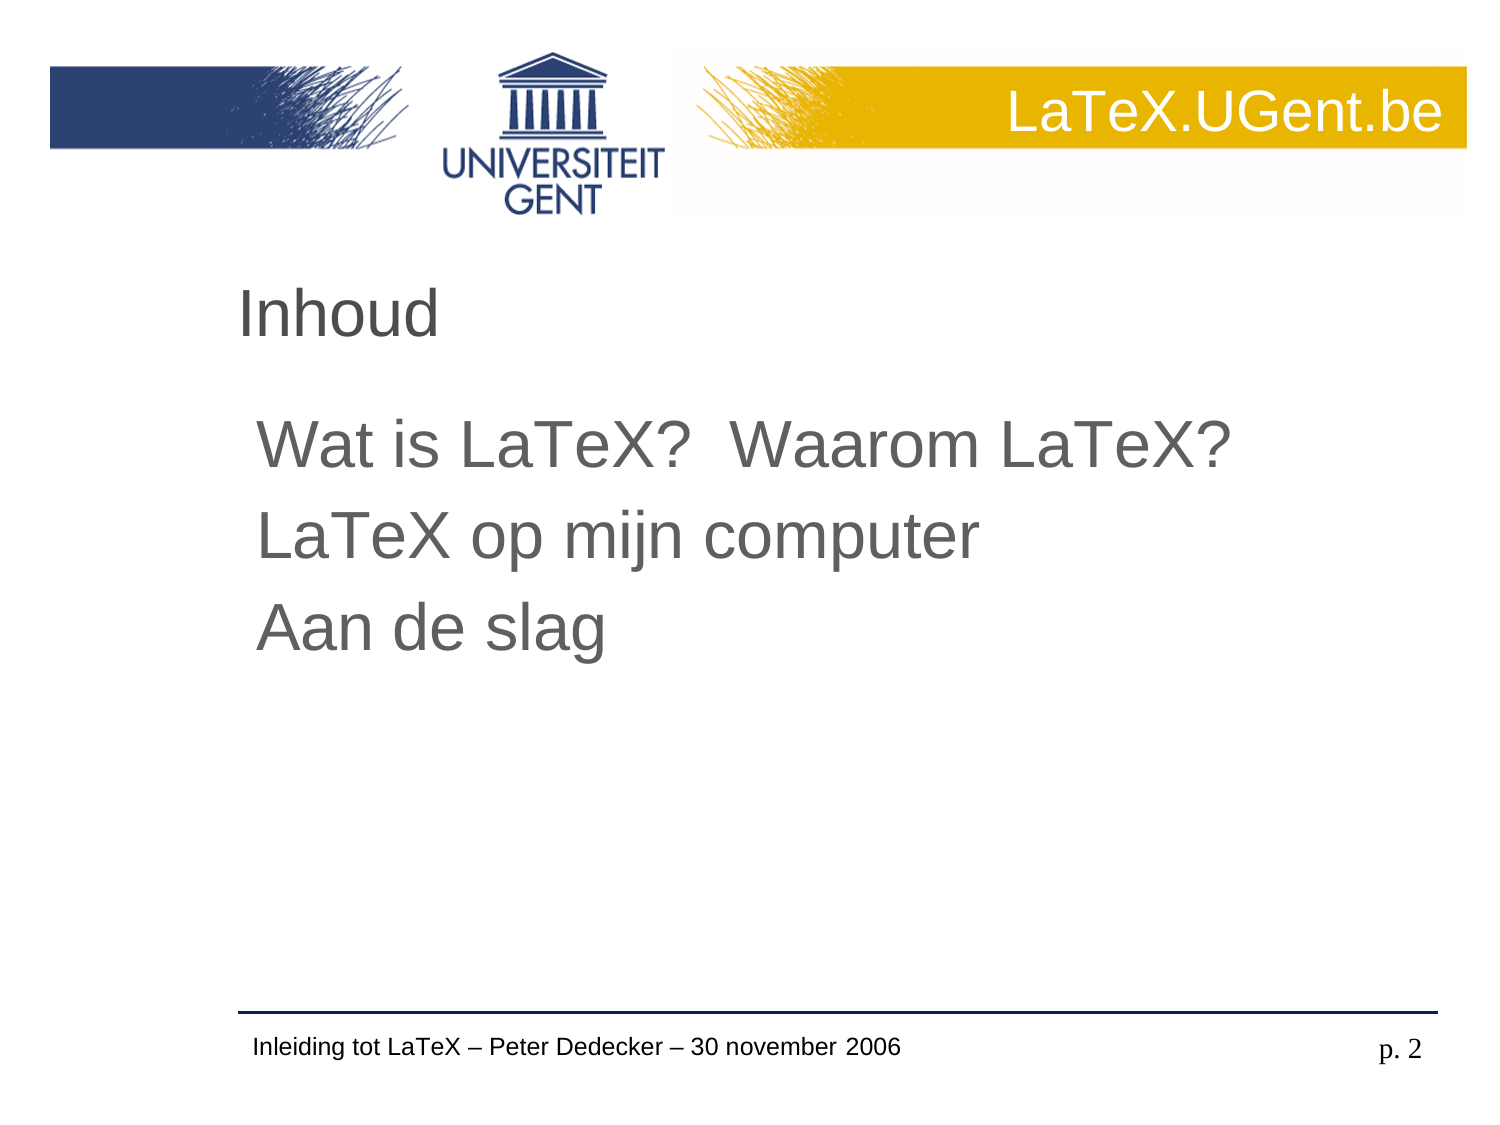

# Inhoud
 Wat is LaTeX? Waarom LaTeX?
 LaTeX op mijn computer
 Aan de slag
2